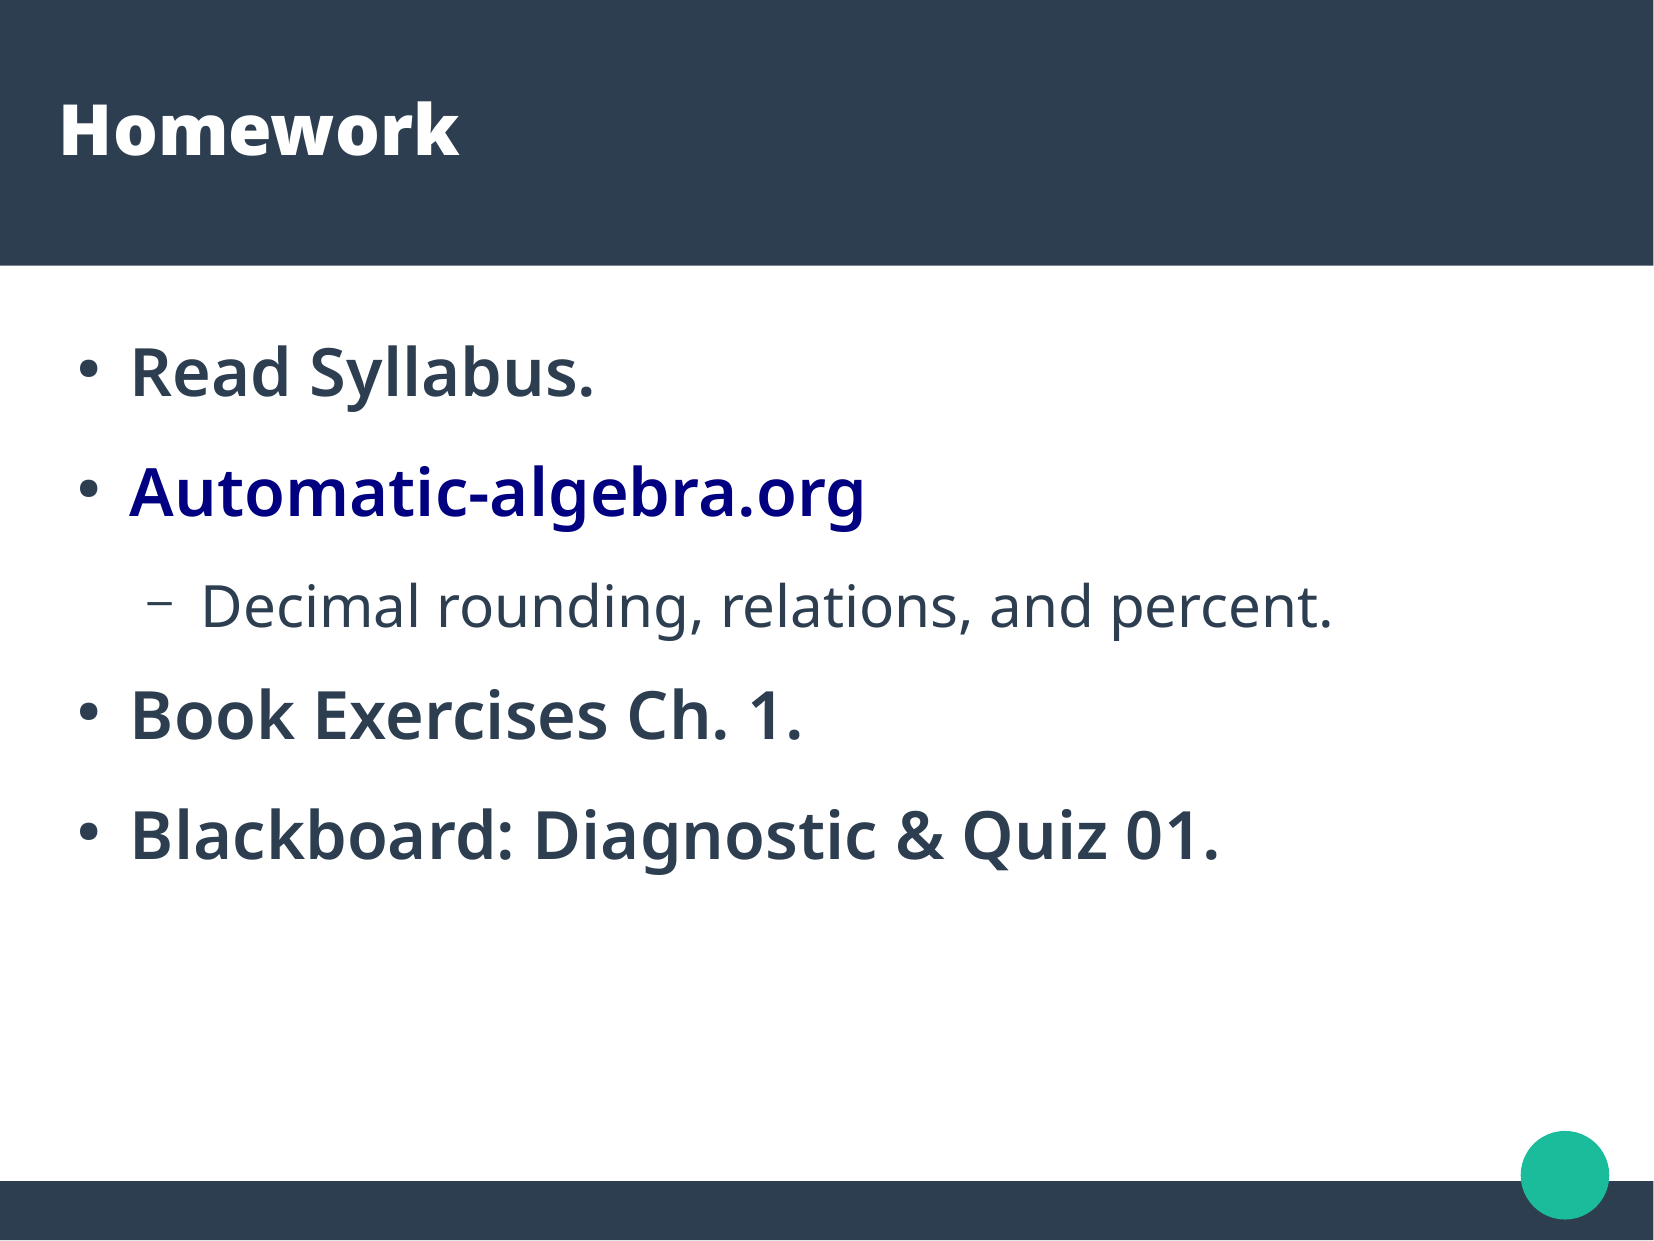

# Homework
Read Syllabus.
Automatic-algebra.org
Decimal rounding, relations, and percent.
Book Exercises Ch. 1.
Blackboard: Diagnostic & Quiz 01.